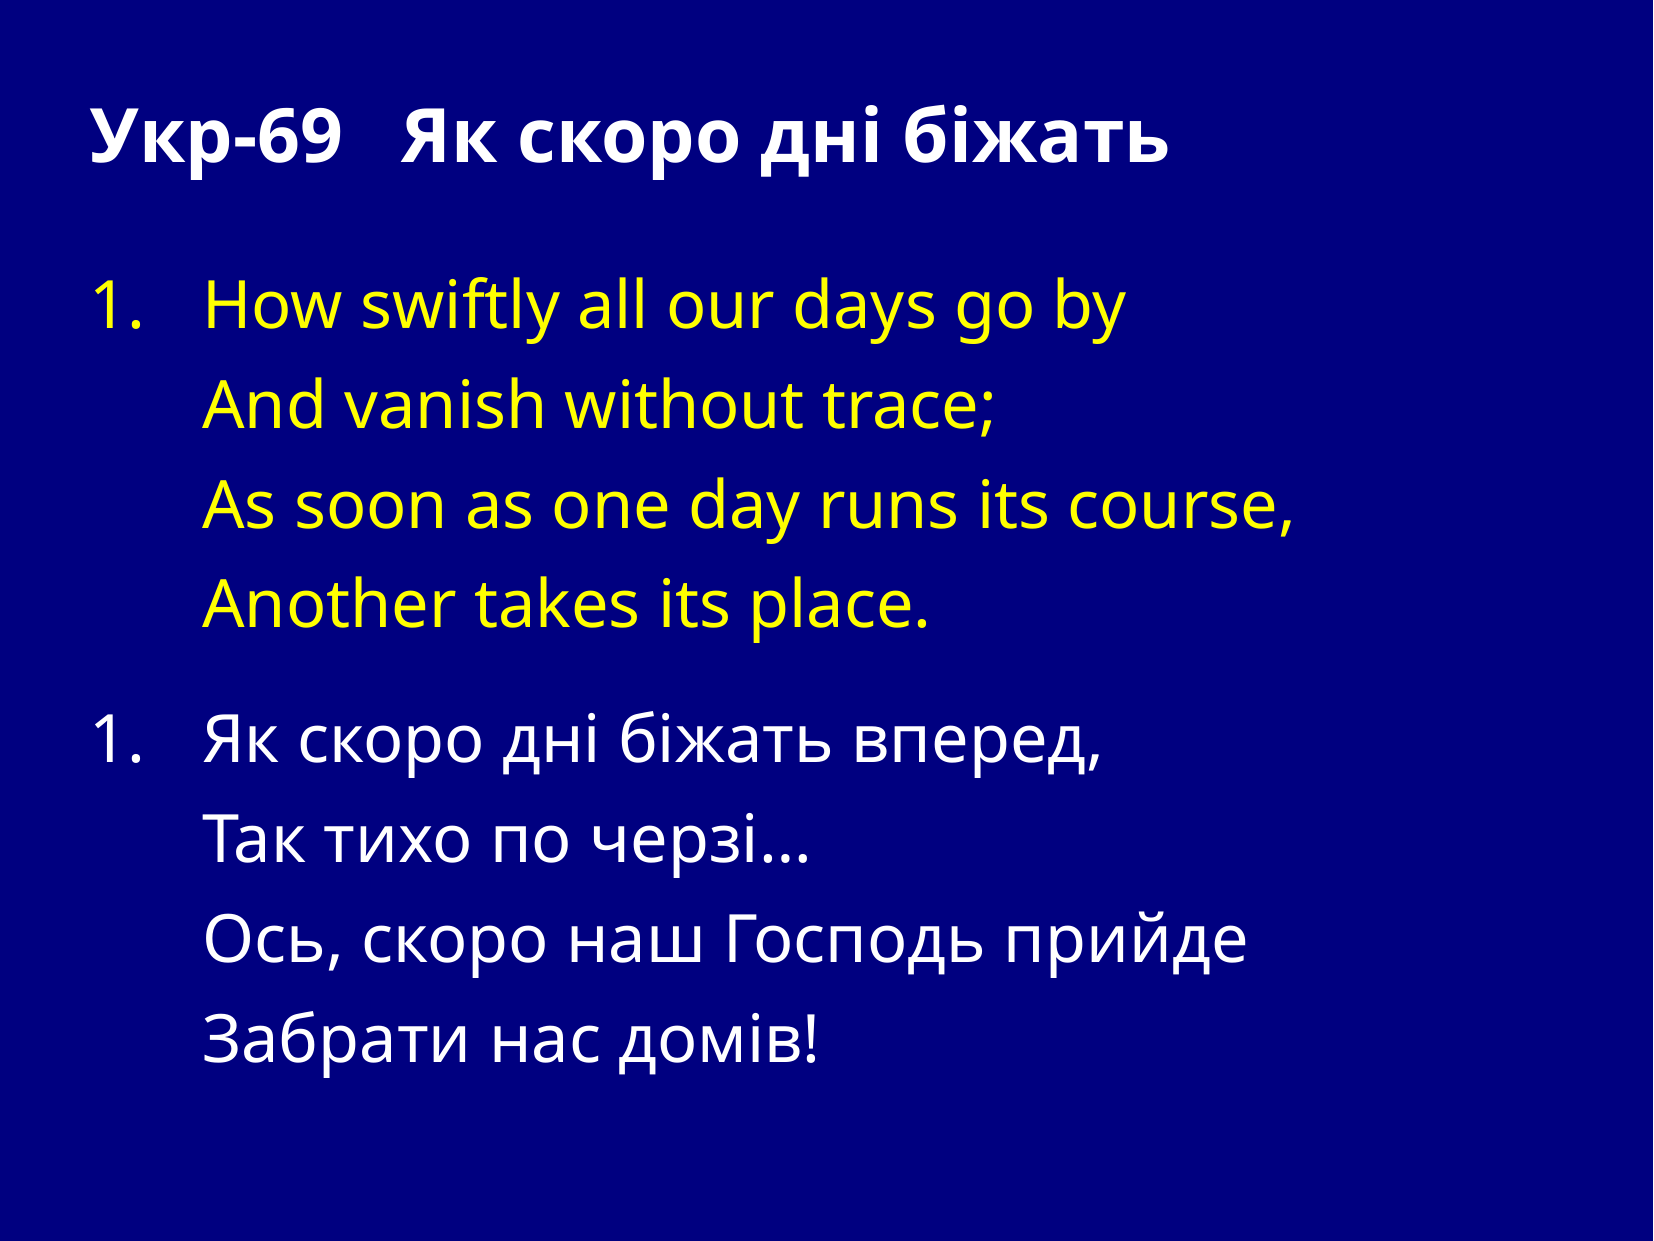

Укр-69 Як скоро дні біжать
1.	How swiftly all our days go by
	And vanish without trace;
	As soon as one day runs its course,
	Another takes its place.
1.	Як скоро дні біжать вперед,
	Так тихо по черзі…
	Ось, скоро наш Господь прийде
	Забрати нас домів!